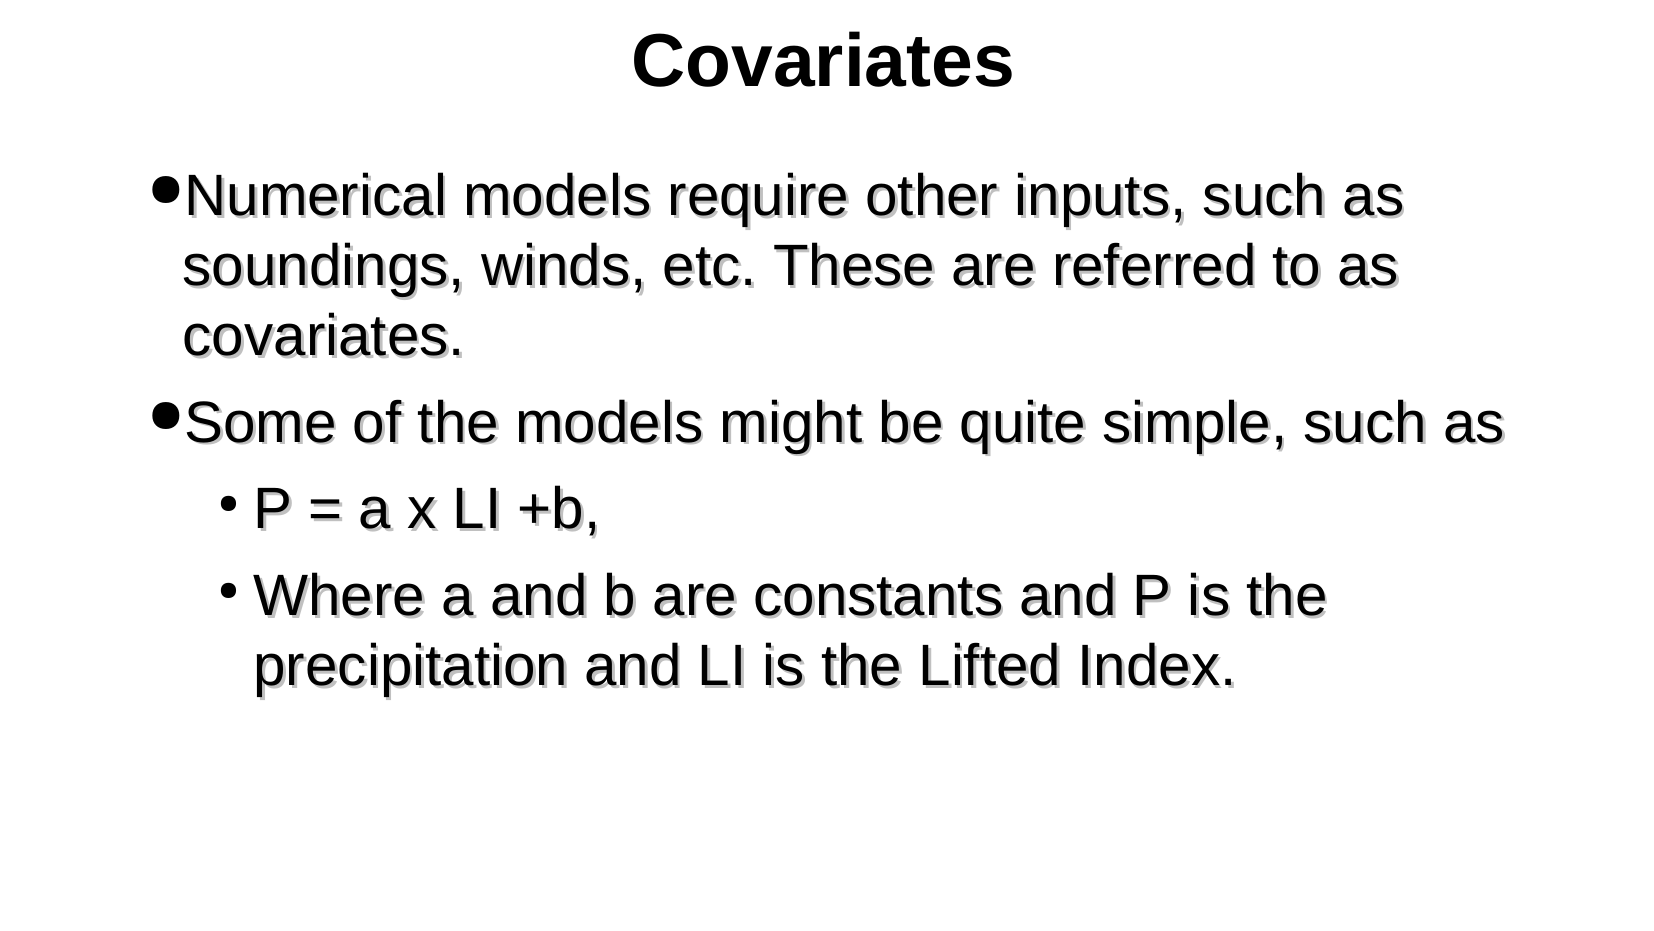

# Covariates
Numerical models require other inputs, such as soundings, winds, etc. These are referred to as covariates.
Some of the models might be quite simple, such as
P = a x LI +b,
Where a and b are constants and P is the precipitation and LI is the Lifted Index.